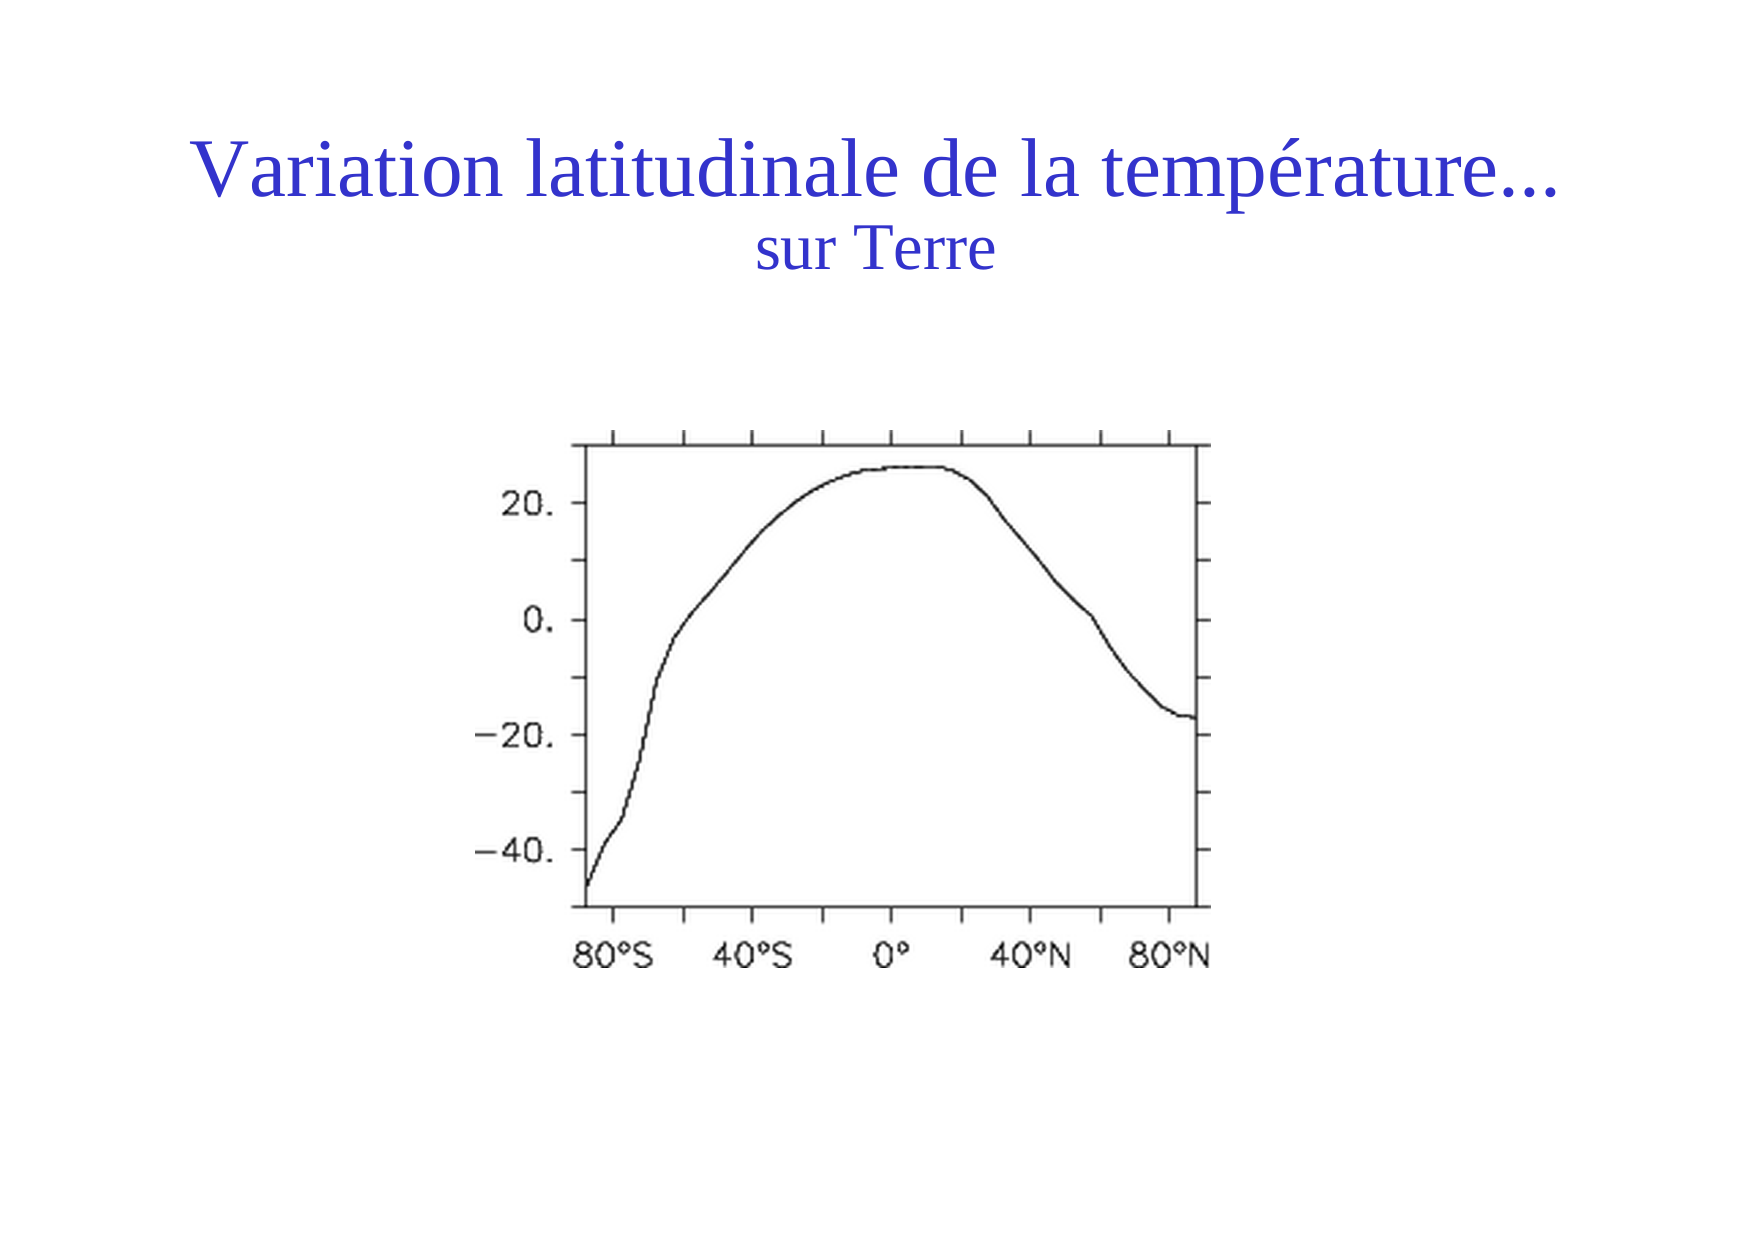

# Variation latitudinale de la température... sur Terre